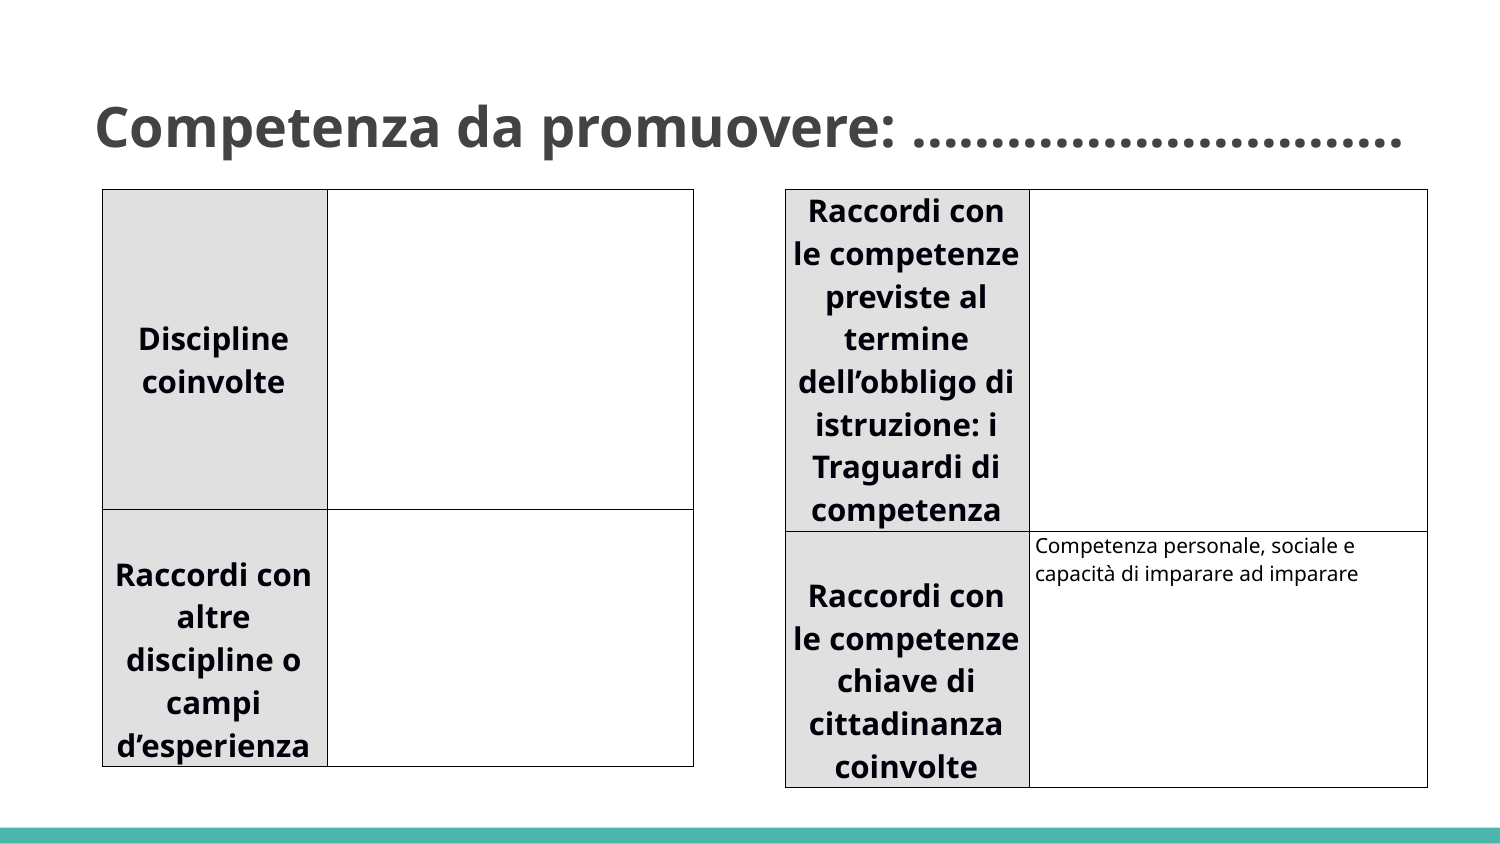

# Competenza da promuovere: ………………………….
| Discipline coinvolte | |
| --- | --- |
| Raccordi con altre discipline o campi d’esperienza | |
| Raccordi con le competenze previste al termine dell’obbligo di istruzione: i Traguardi di competenza | |
| --- | --- |
| Raccordi con le competenze chiave di cittadinanza coinvolte | Competenza personale, sociale e capacità di imparare ad imparare |